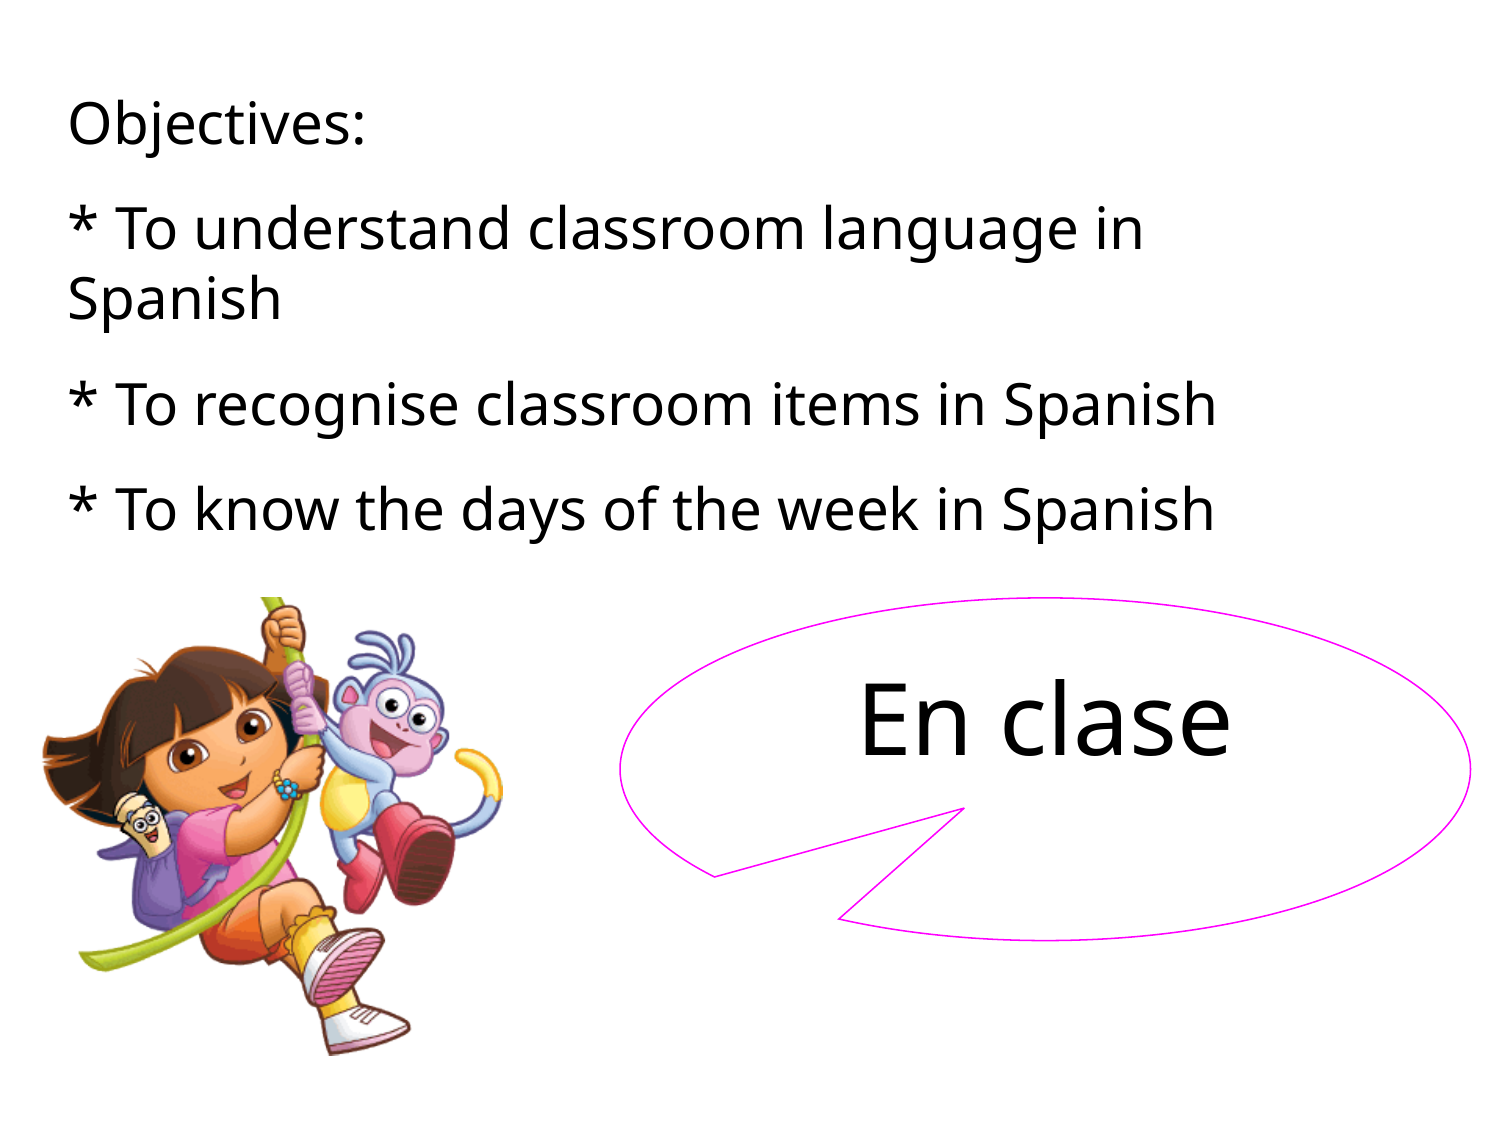

Objectives:
* To understand classroom language in Spanish
* To recognise classroom items in Spanish
* To know the days of the week in Spanish
En clase